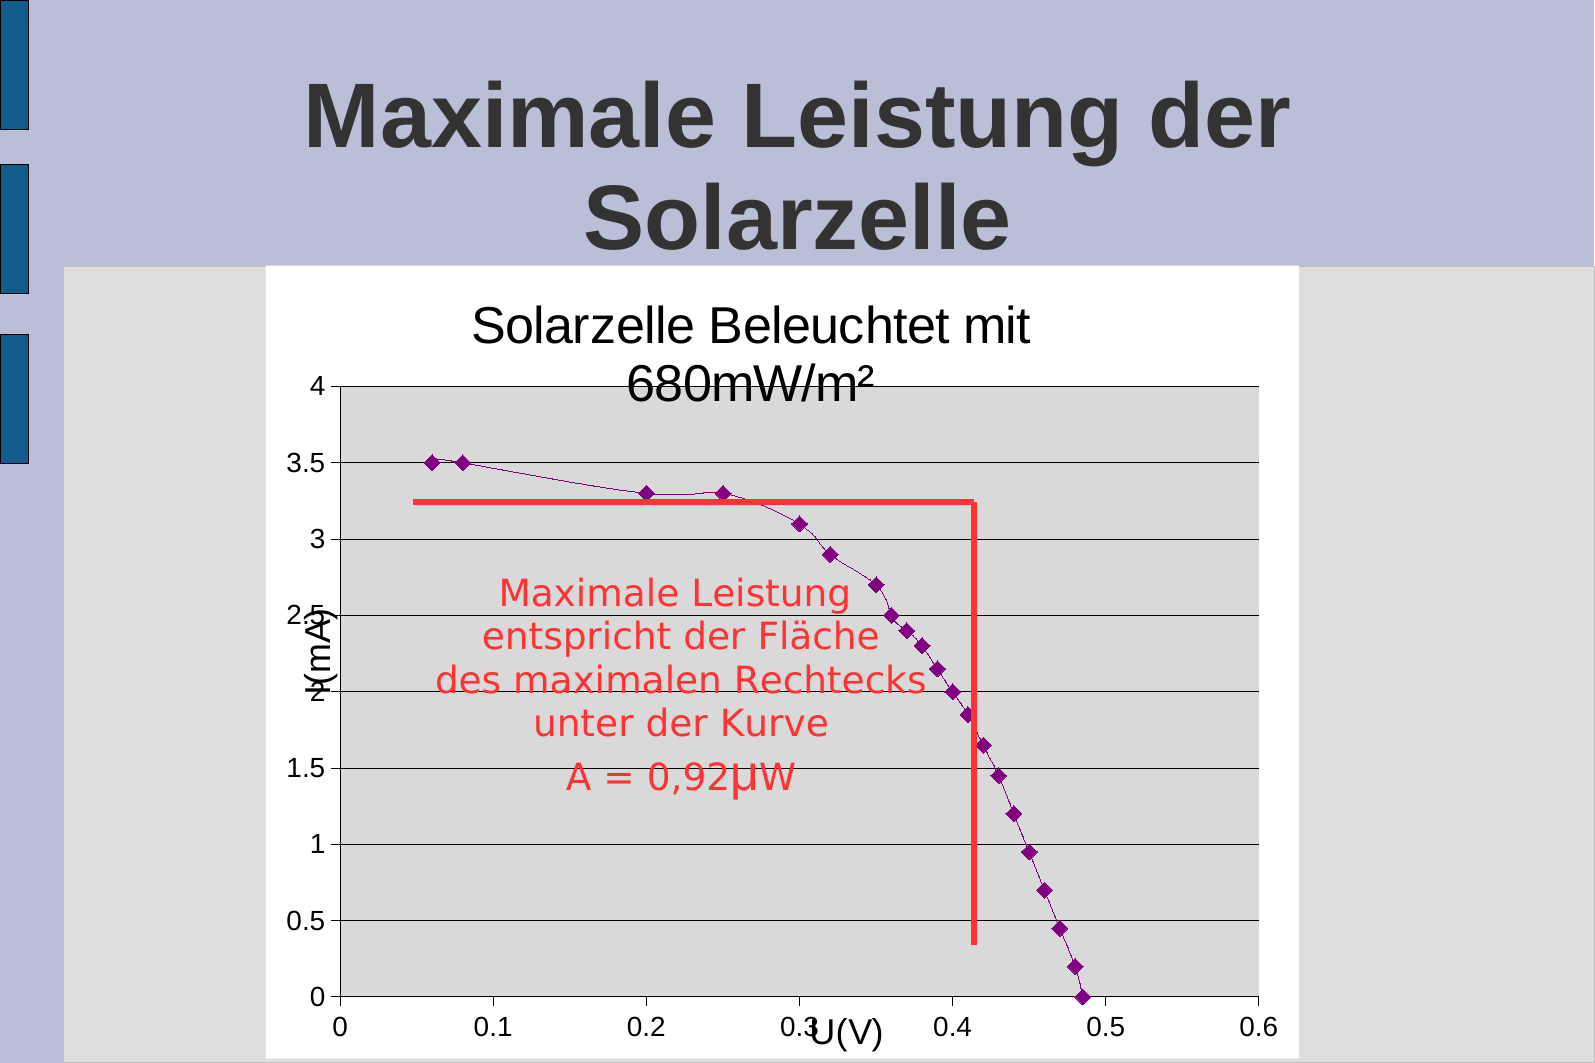

# Maximale Leistung der Solarzelle
### Chart: Solarzelle Beleuchtet mit 680mW/m²
| Category | I(mA) |
|---|---|
Maximale Leistung
entspricht der Fläche
des maximalen Rechtecks
unter der Kurve
A = 0,92μW